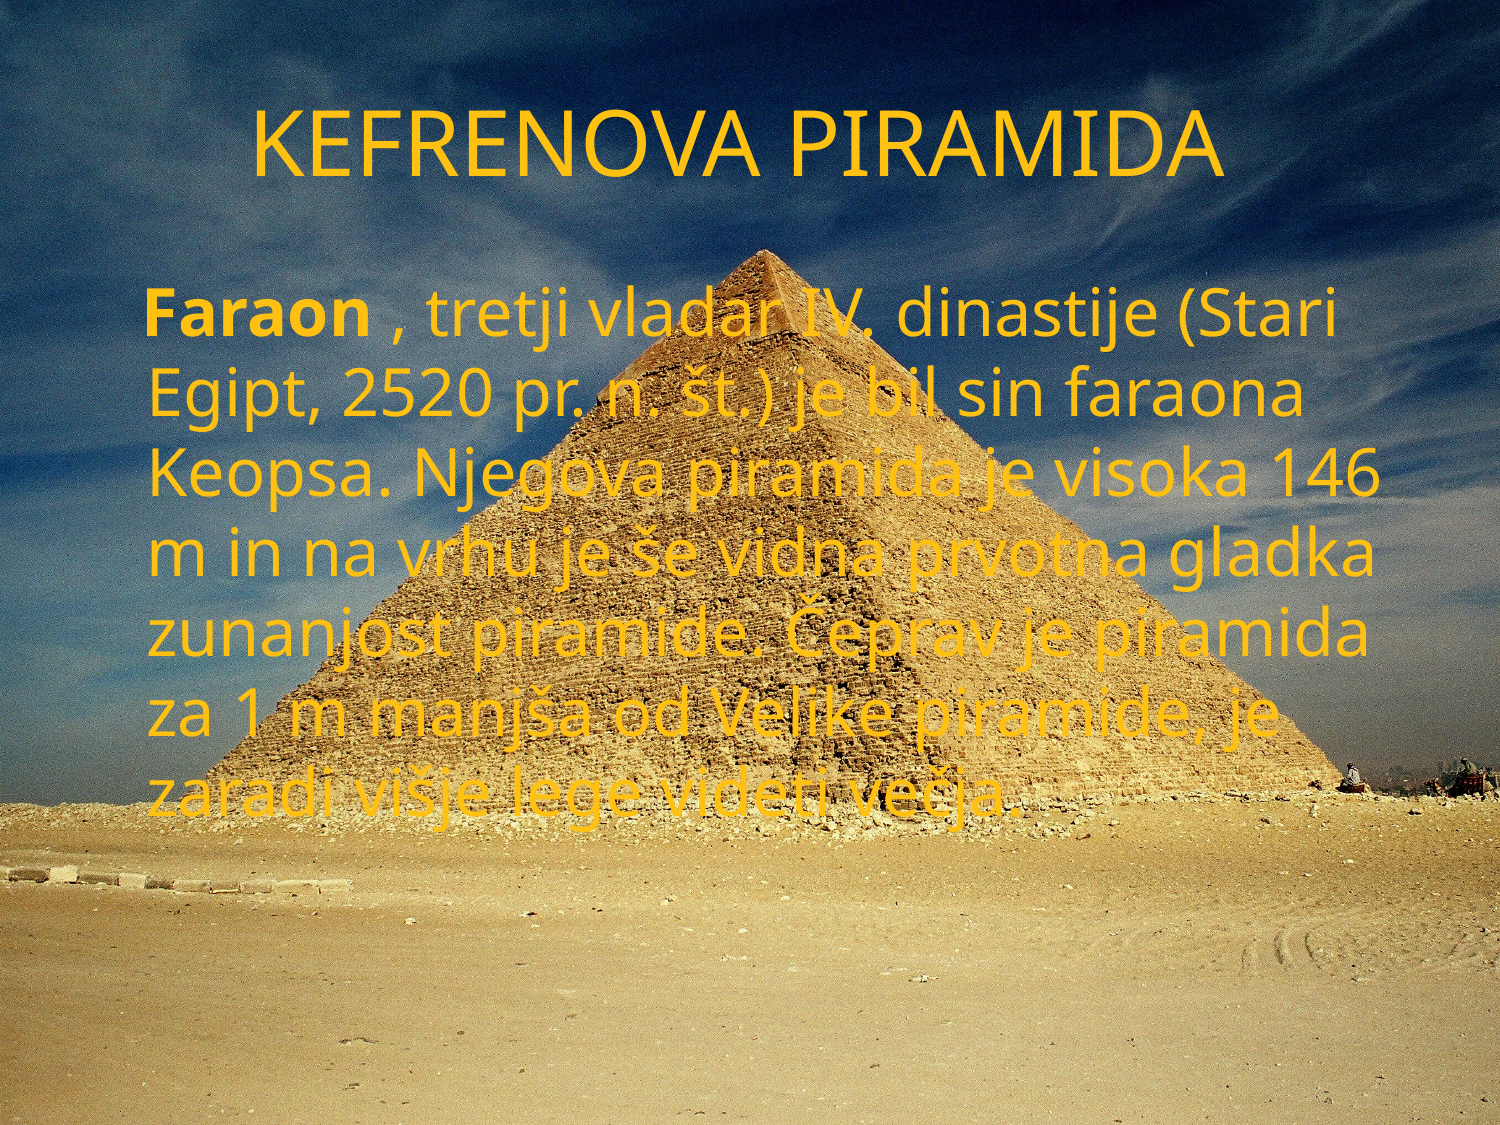

# KEFRENOVA PIRAMIDA
 Faraon , tretji vladar IV. dinastije (Stari Egipt, 2520 pr. n. št.) je bil sin faraona Keopsa. Njegova piramida je visoka 146 m in na vrhu je še vidna prvotna gladka zunanjost piramide. Čeprav je piramida za 1 m manjša od Velike piramide, je zaradi višje lege videti večja.